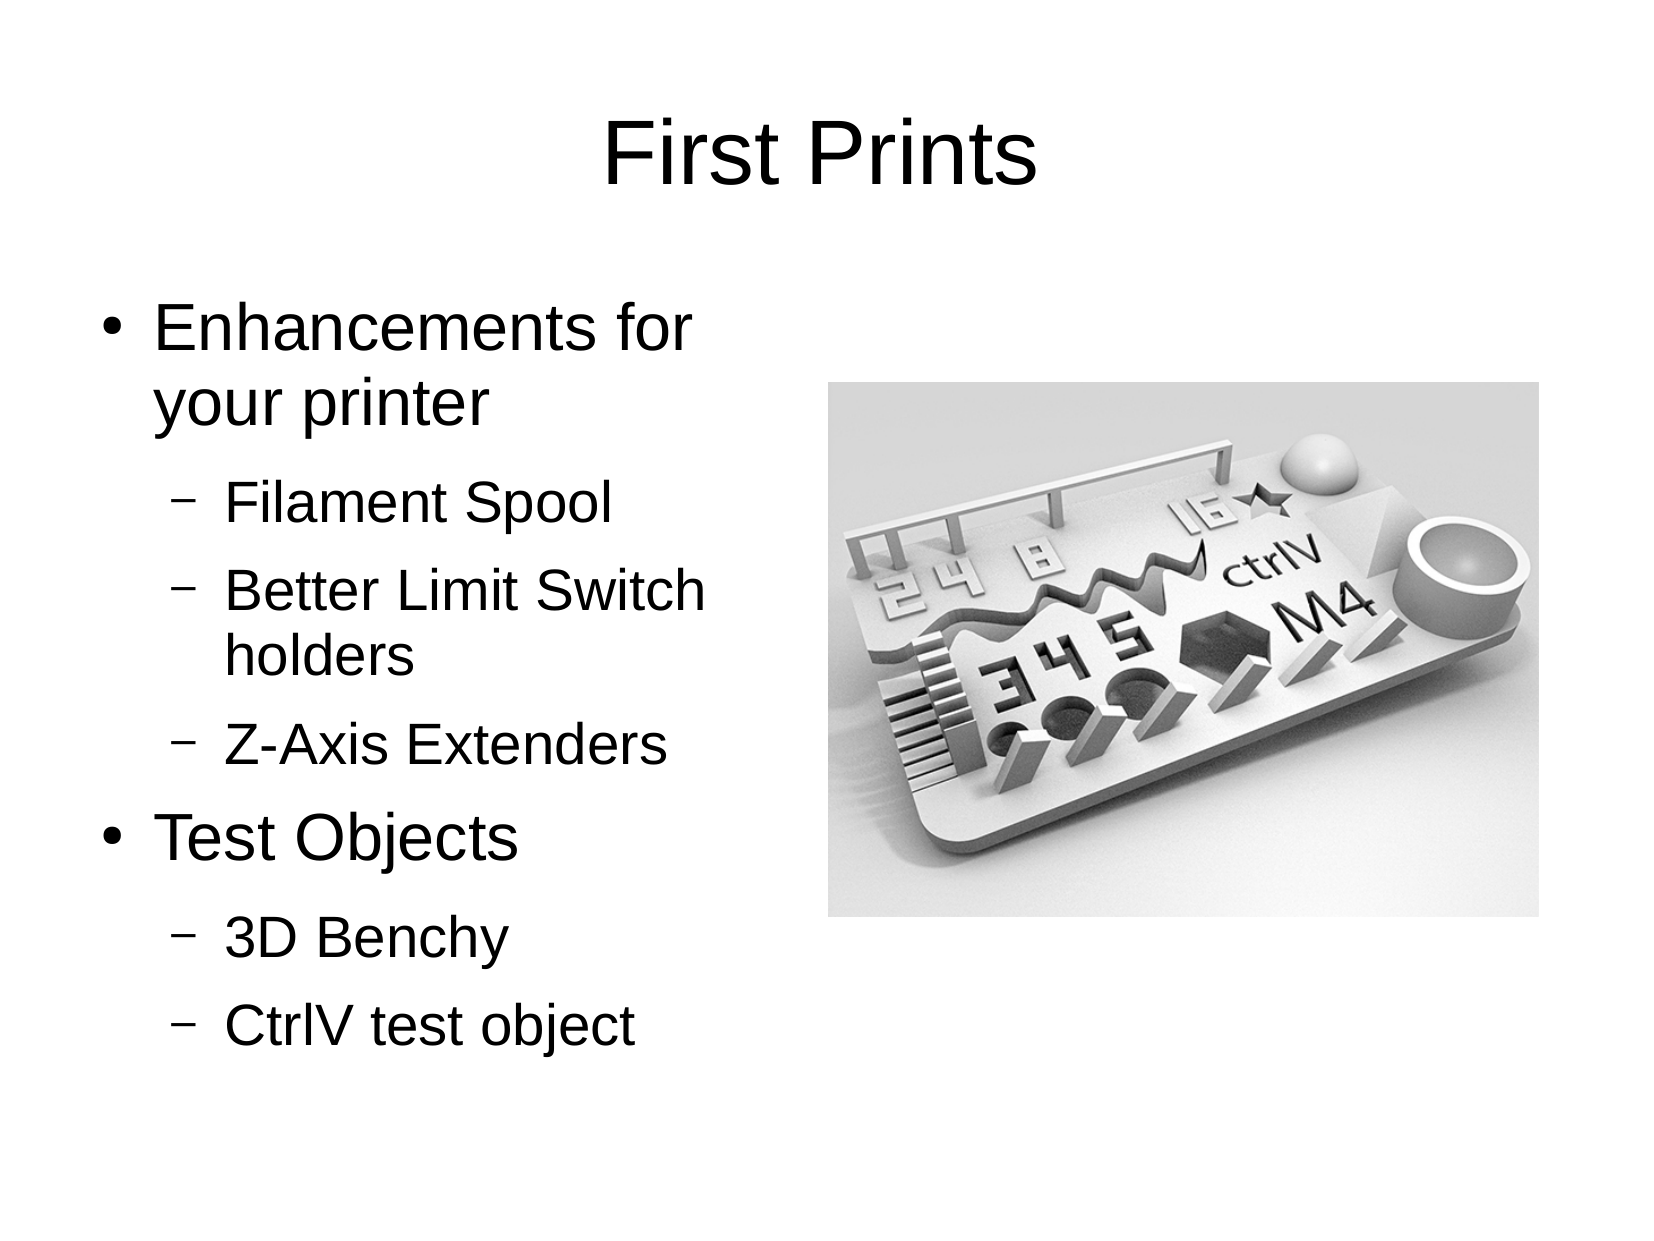

# First Prints
Enhancements for your printer
Filament Spool
Better Limit Switch holders
Z-Axis Extenders
Test Objects
3D Benchy
CtrlV test object